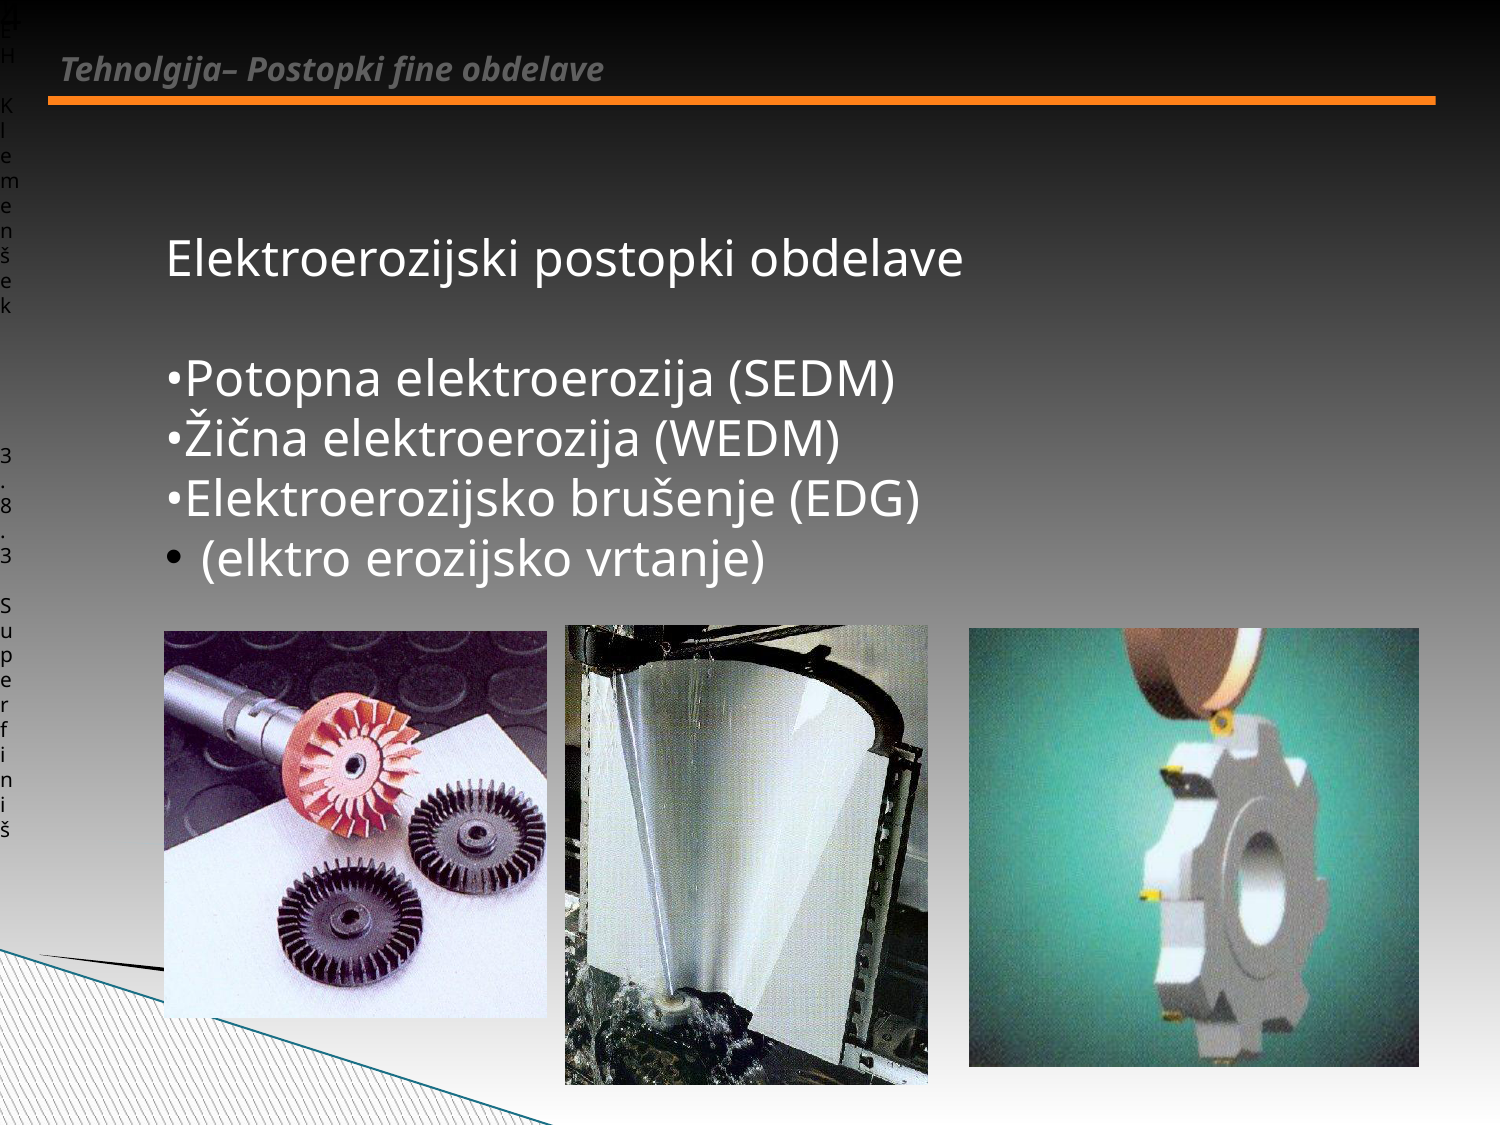

TEH Klemenšek 3.8.3 Superfiniš
Elektroerozijski postopki obdelave
•Potopna elektroerozija (SEDM)
•Žična elektroerozija (WEDM)
•Elektroerozijsko brušenje (EDG)
(elktro erozijsko vrtanje)